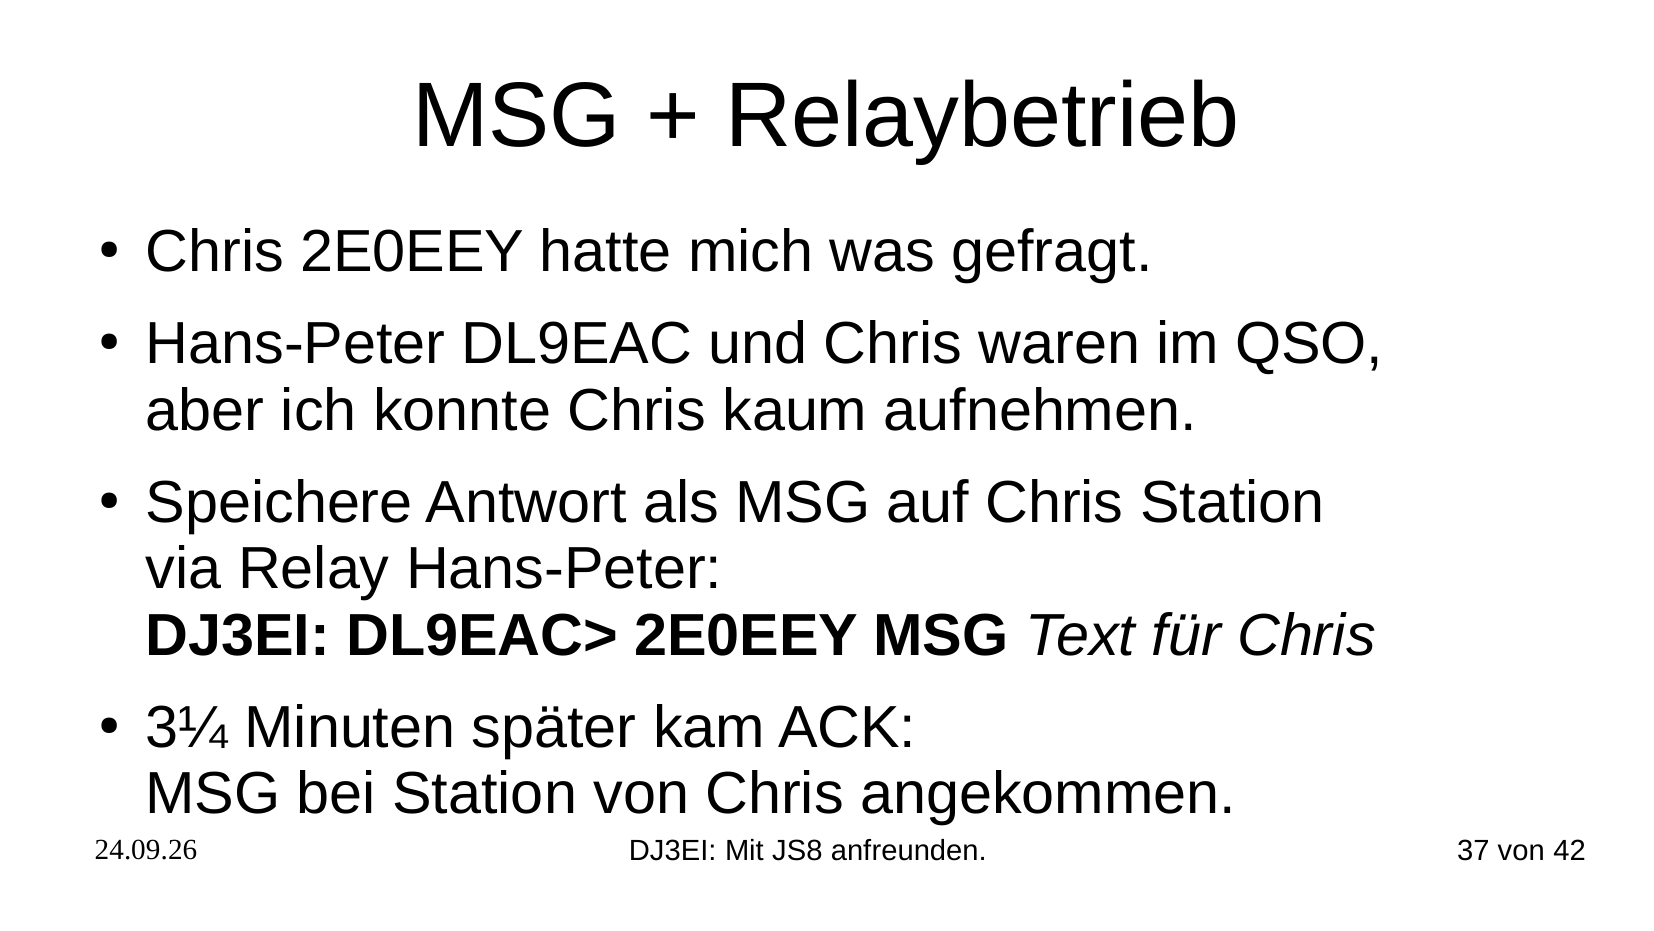

# MSG + Relaybetrieb
Chris 2E0EEY hatte mich was gefragt.
Hans-Peter DL9EAC und Chris waren im QSO,
aber ich konnte Chris kaum aufnehmen.
Speichere Antwort als MSG auf Chris Station
via Relay Hans-Peter:
DJ3EI: DL9EAC> 2E0EEY MSG Text für Chris
3¼ Minuten später kam ACK:
MSG bei Station von Chris angekommen.
37